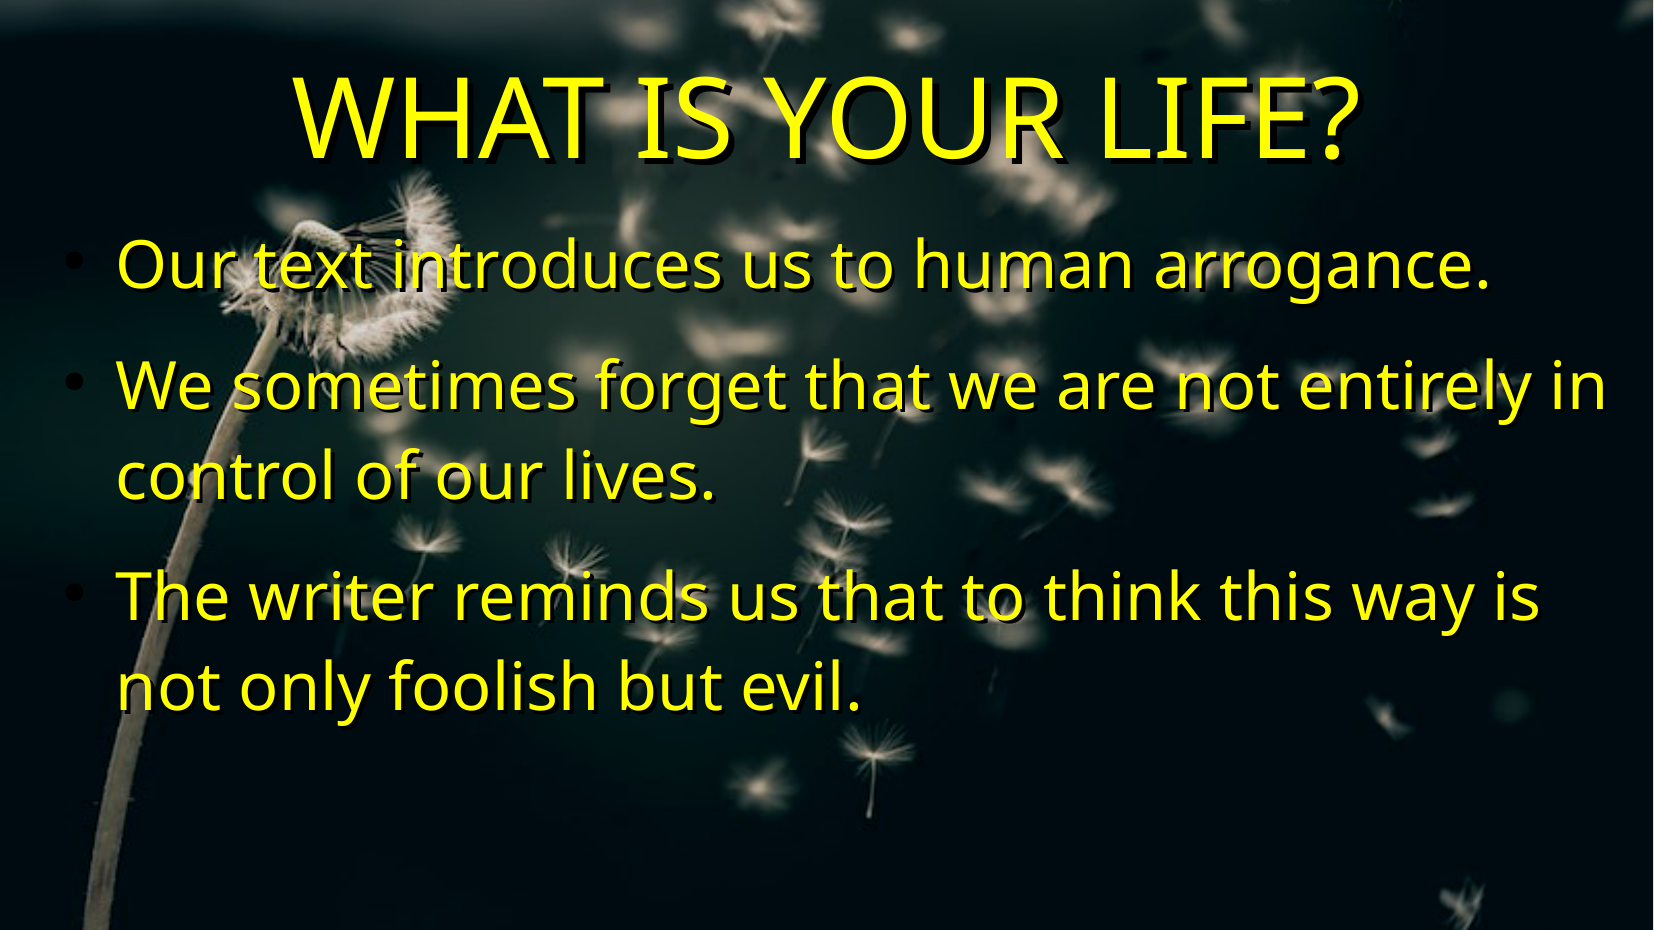

# WHAT IS YOUR LIFE?
Our text introduces us to human arrogance.
We sometimes forget that we are not entirely in control of our lives.
The writer reminds us that to think this way is not only foolish but evil.